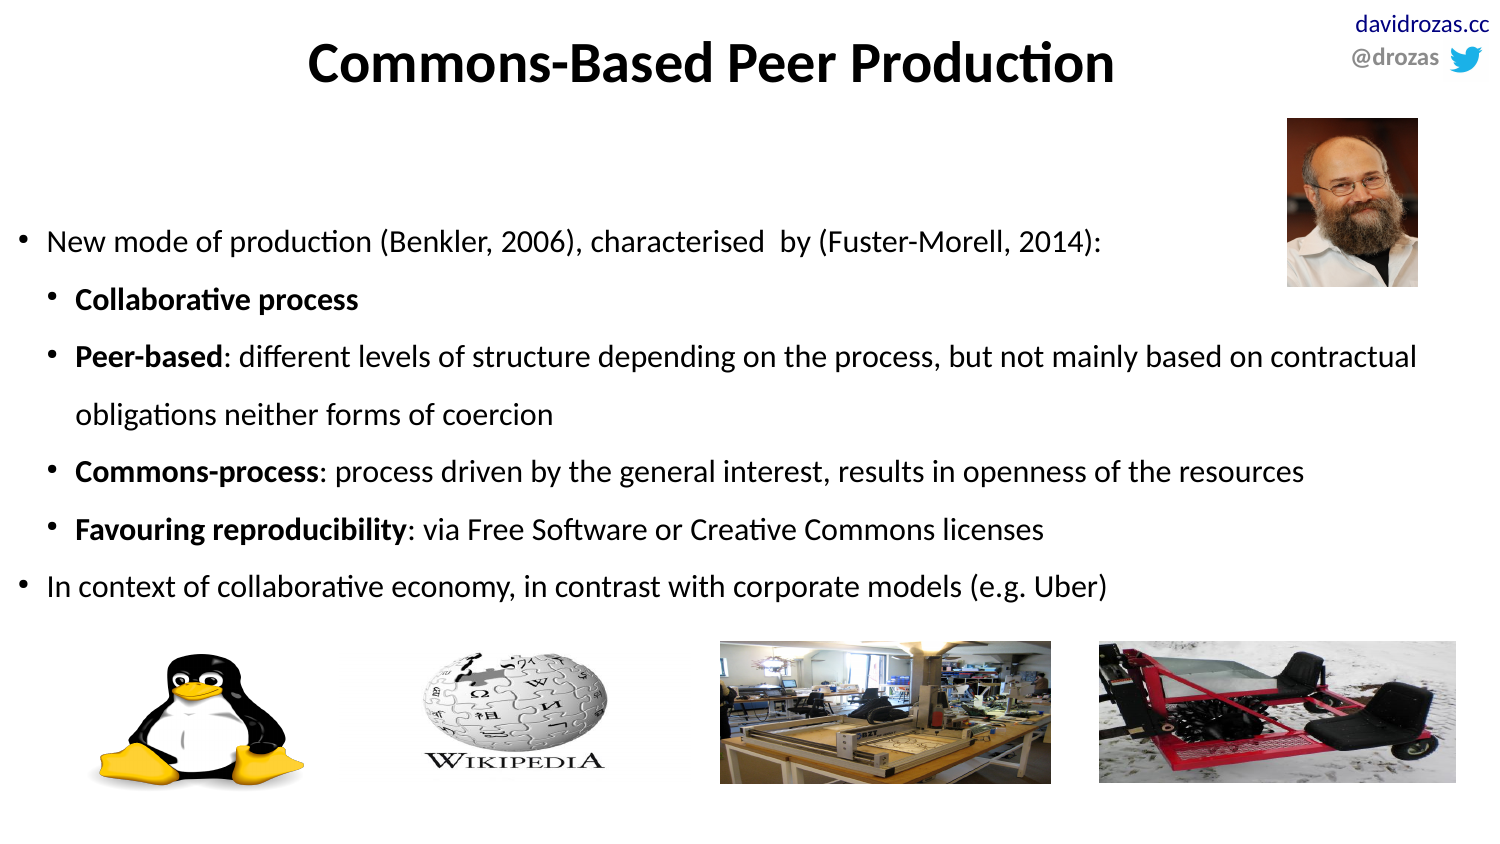

davidrozas.cc
@drozas
# Commons-Based Peer Production
New mode of production (Benkler, 2006), characterised by (Fuster-Morell, 2014):
Collaborative process
Peer-based: different levels of structure depending on the process, but not mainly based on contractual obligations neither forms of coercion
Commons-process: process driven by the general interest, results in openness of the resources
Favouring reproducibility: via Free Software or Creative Commons licenses
In context of collaborative economy, in contrast with corporate models (e.g. Uber)